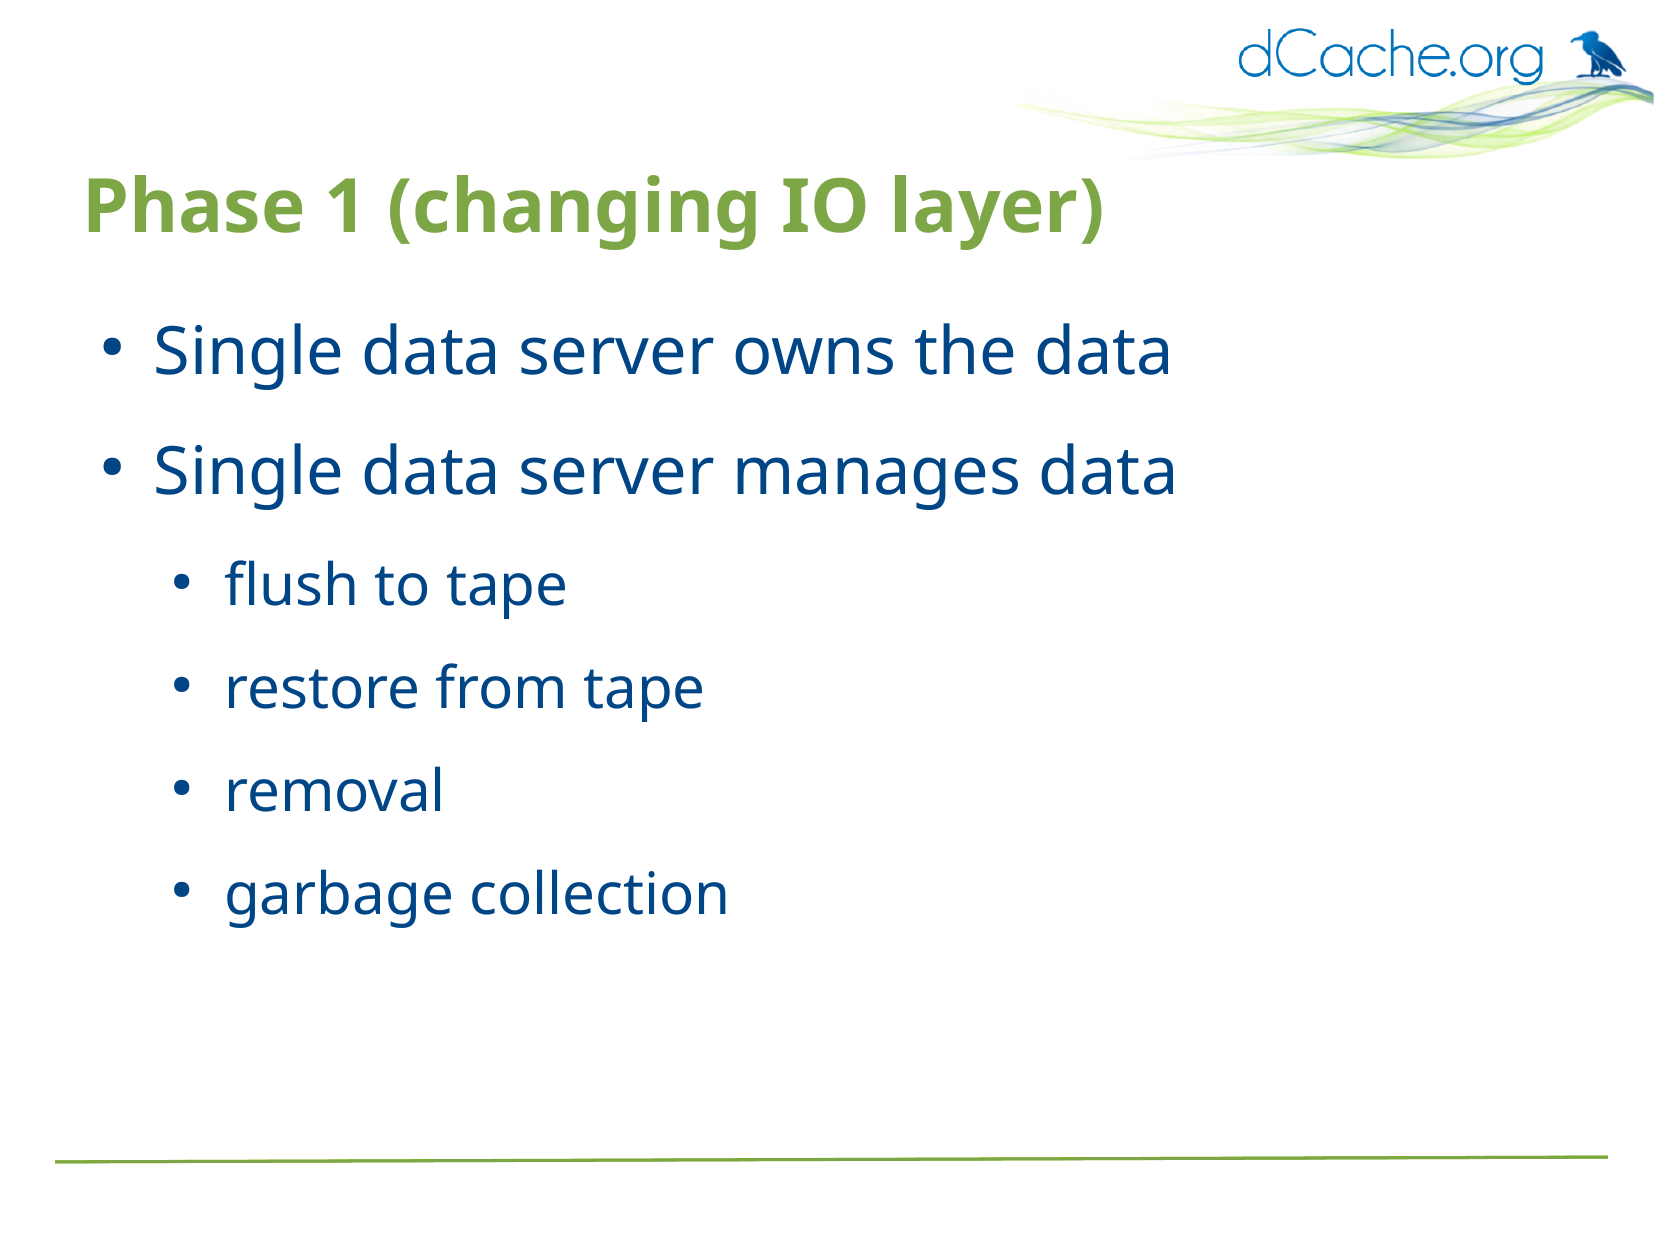

# Phase 1 (changing IO layer)
Single data server owns the data
Single data server manages data
flush to tape
restore from tape
removal
garbage collection